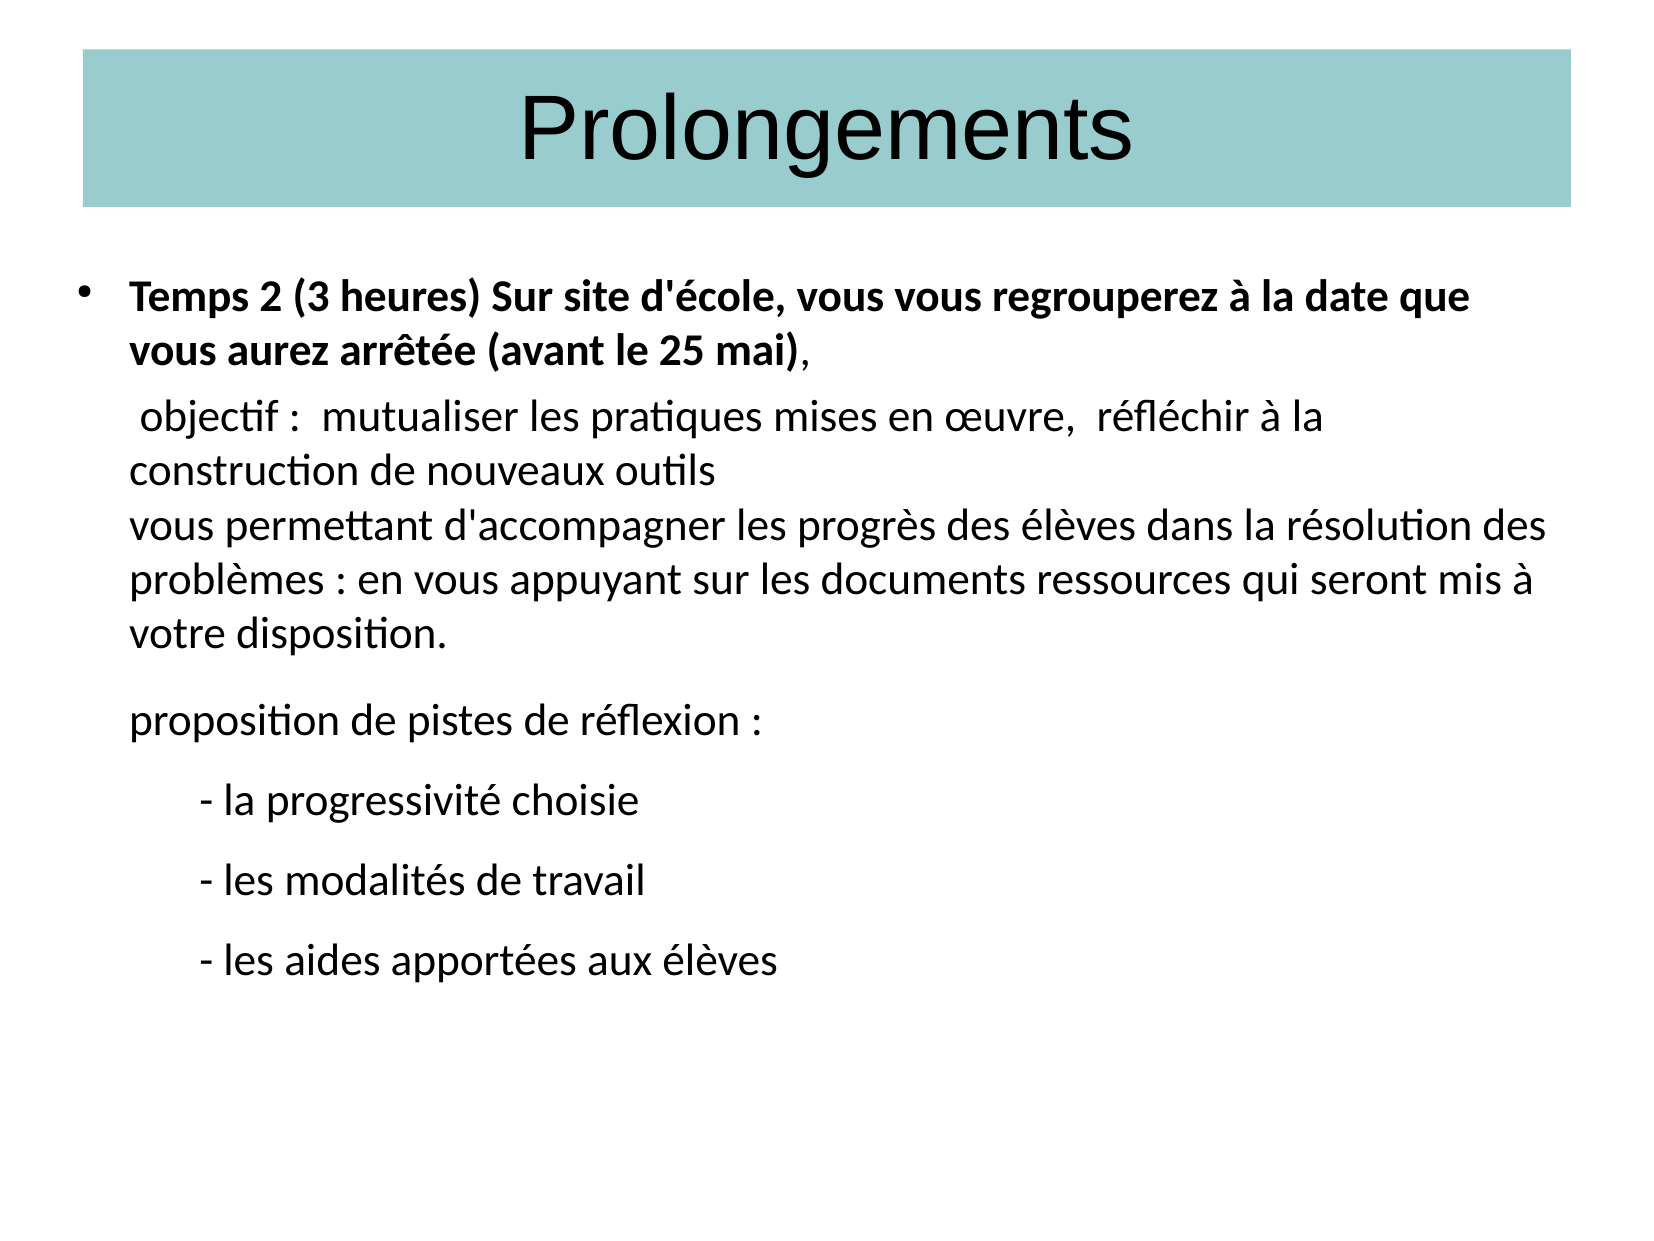

#
Prolongements
Temps 2 (3 heures) Sur site d'école, vous vous regrouperez à la date que vous aurez arrêtée (avant le 25 mai),
 objectif : mutualiser les pratiques mises en œuvre, réfléchir à la construction de nouveaux outils
vous permettant d'accompagner les progrès des élèves dans la résolution des problèmes : en vous appuyant sur les documents ressources qui seront mis à votre disposition.
proposition de pistes de réflexion :
- la progressivité choisie
- les modalités de travail
- les aides apportées aux élèves